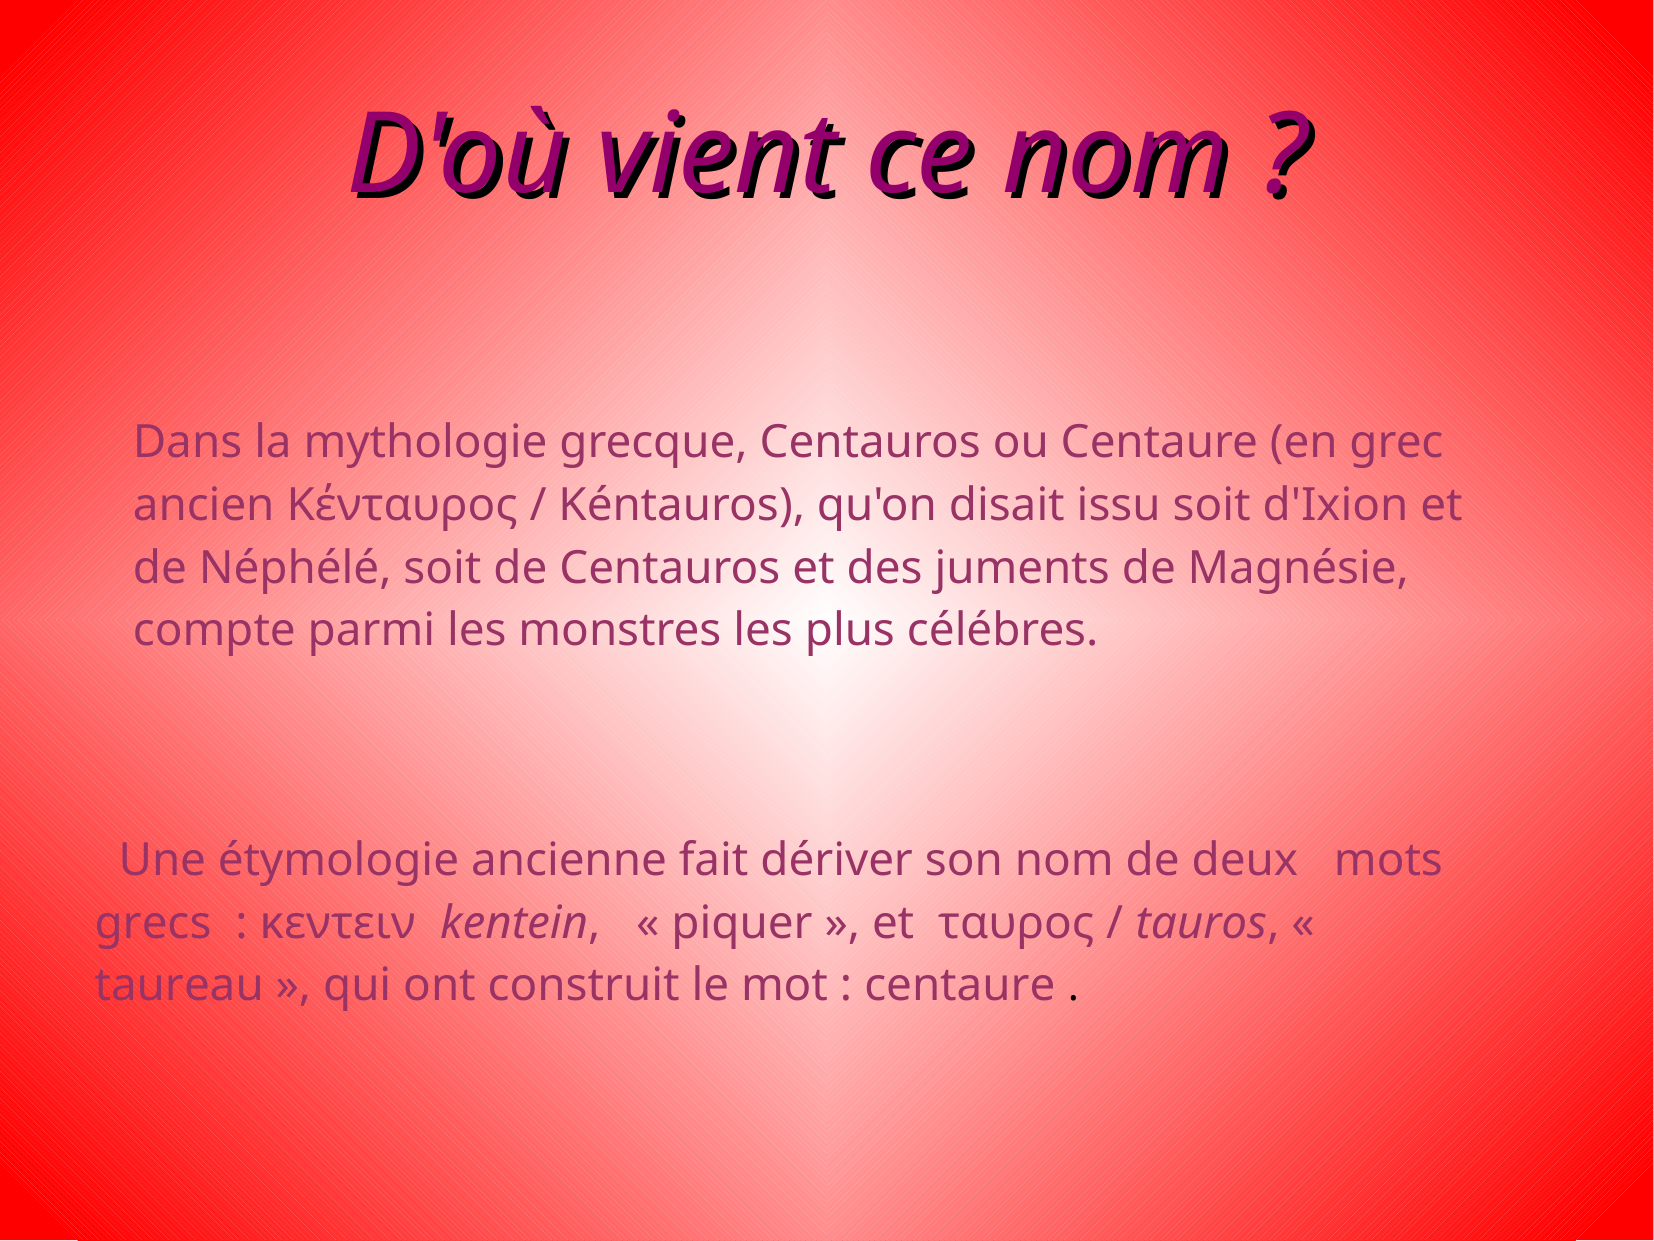

# D'où vient ce nom ?
Dans la mythologie grecque, Centauros ou Centaure (en grec ancien Κένταυρος / Kéntauros), qu'on disait issu soit d'Ixion et de Néphélé, soit de Centauros et des juments de Magnésie, compte parmi les monstres les plus célébres.
 Une étymologie ancienne fait dériver son nom de deux mots grecs : κεντειν kentein, « piquer », et ταυρος / tauros, « taureau », qui ont construit le mot : centaure .